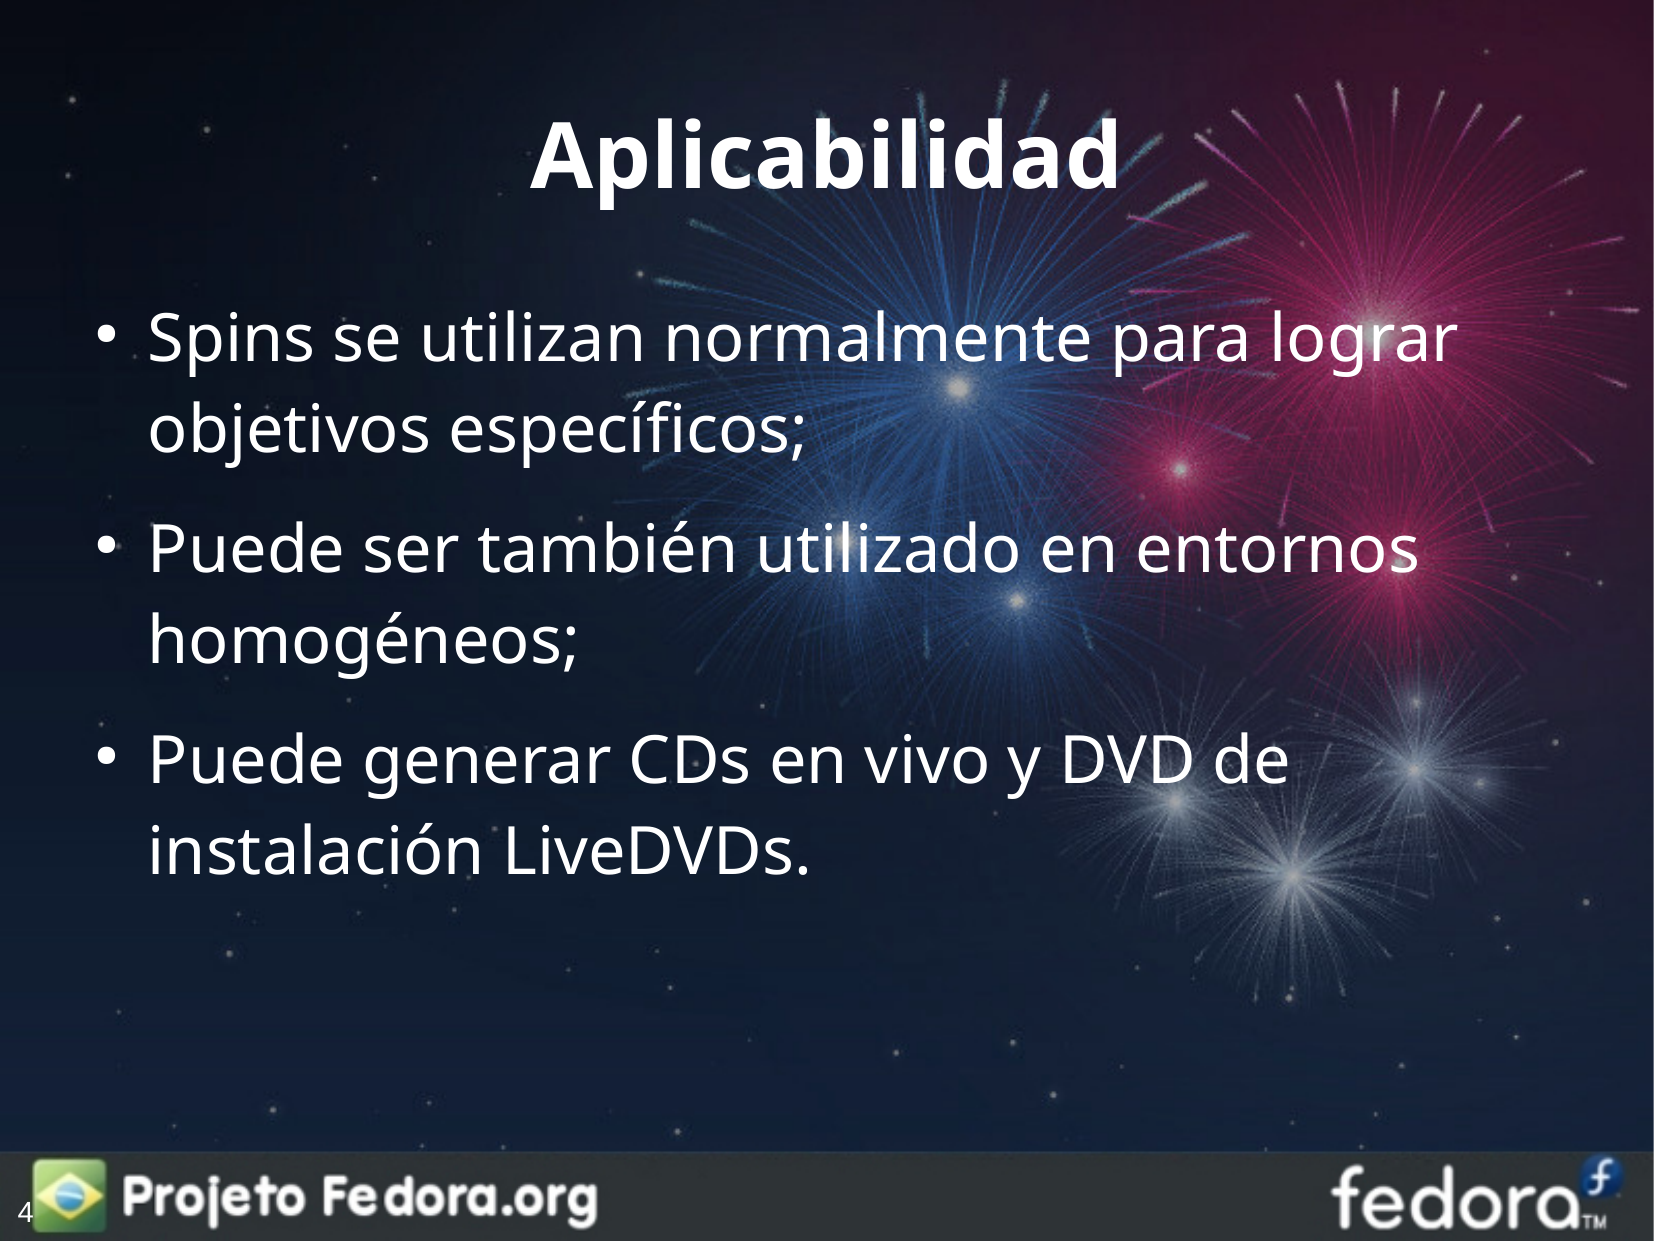

# Aplicabilidad
Spins se utilizan normalmente para lograr objetivos específicos;
Puede ser también utilizado en entornos homogéneos;
Puede generar CDs en vivo y DVD de instalación LiveDVDs.
4